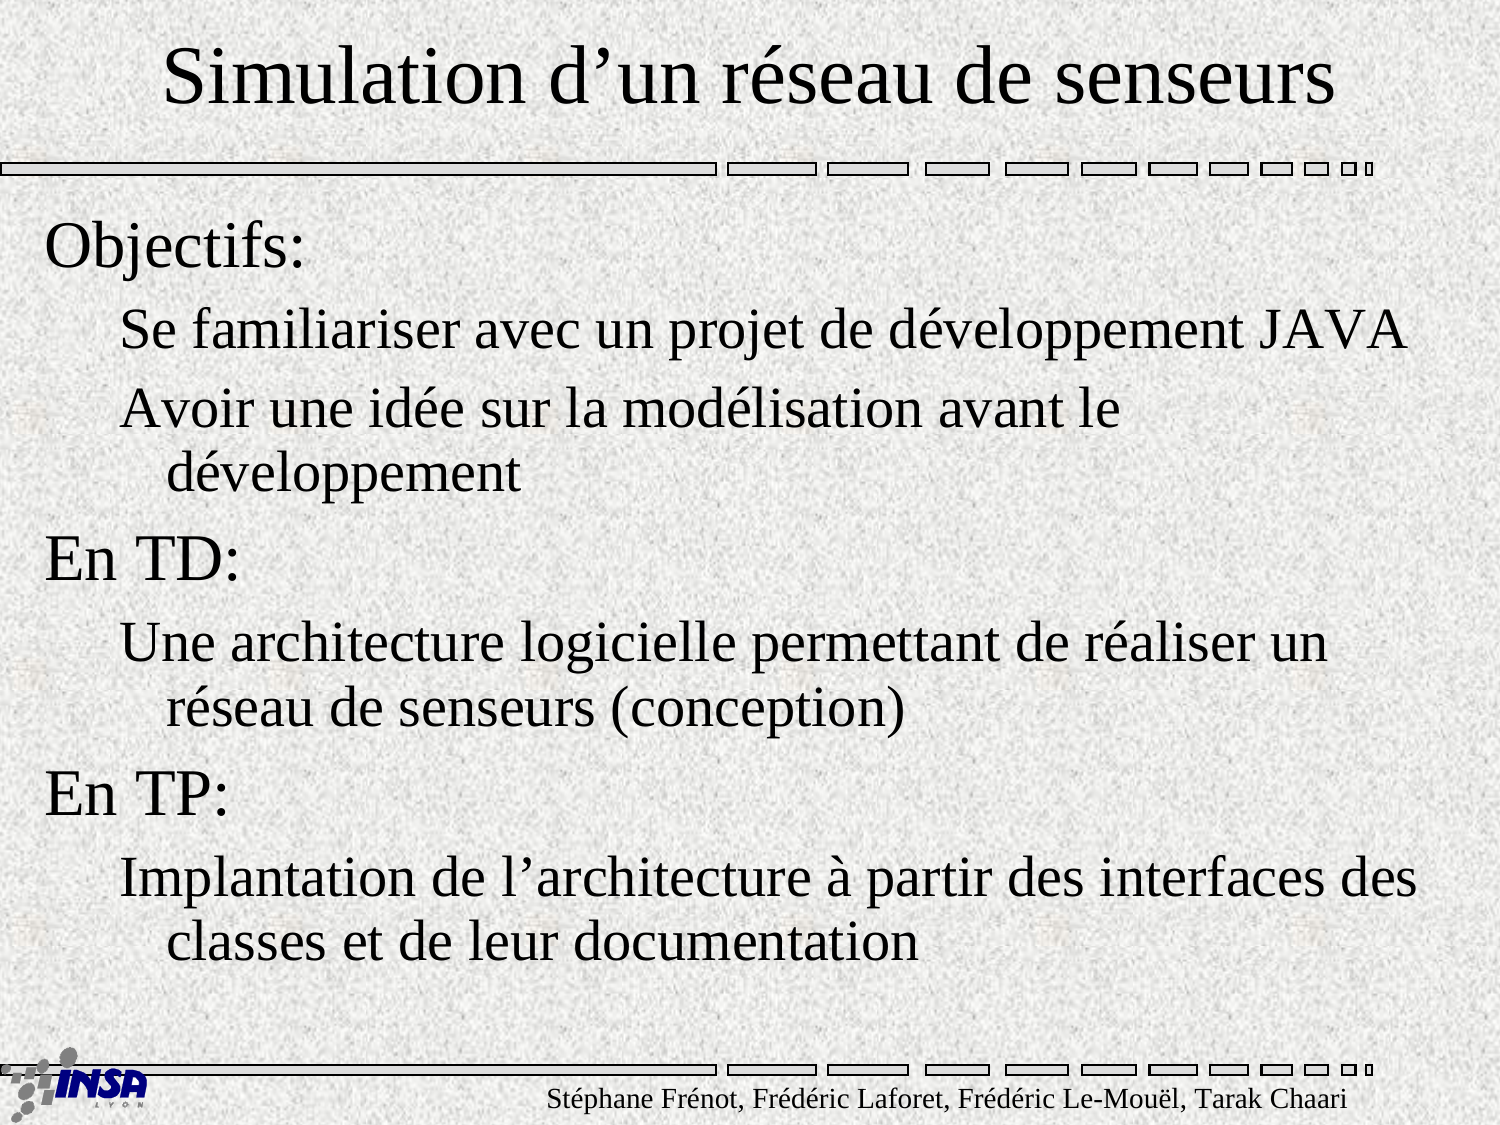

# Simulation d’un réseau de senseurs
Objectifs:
Se familiariser avec un projet de développement JAVA
Avoir une idée sur la modélisation avant le développement
En TD:
Une architecture logicielle permettant de réaliser un réseau de senseurs (conception)
En TP:
Implantation de l’architecture à partir des interfaces des classes et de leur documentation